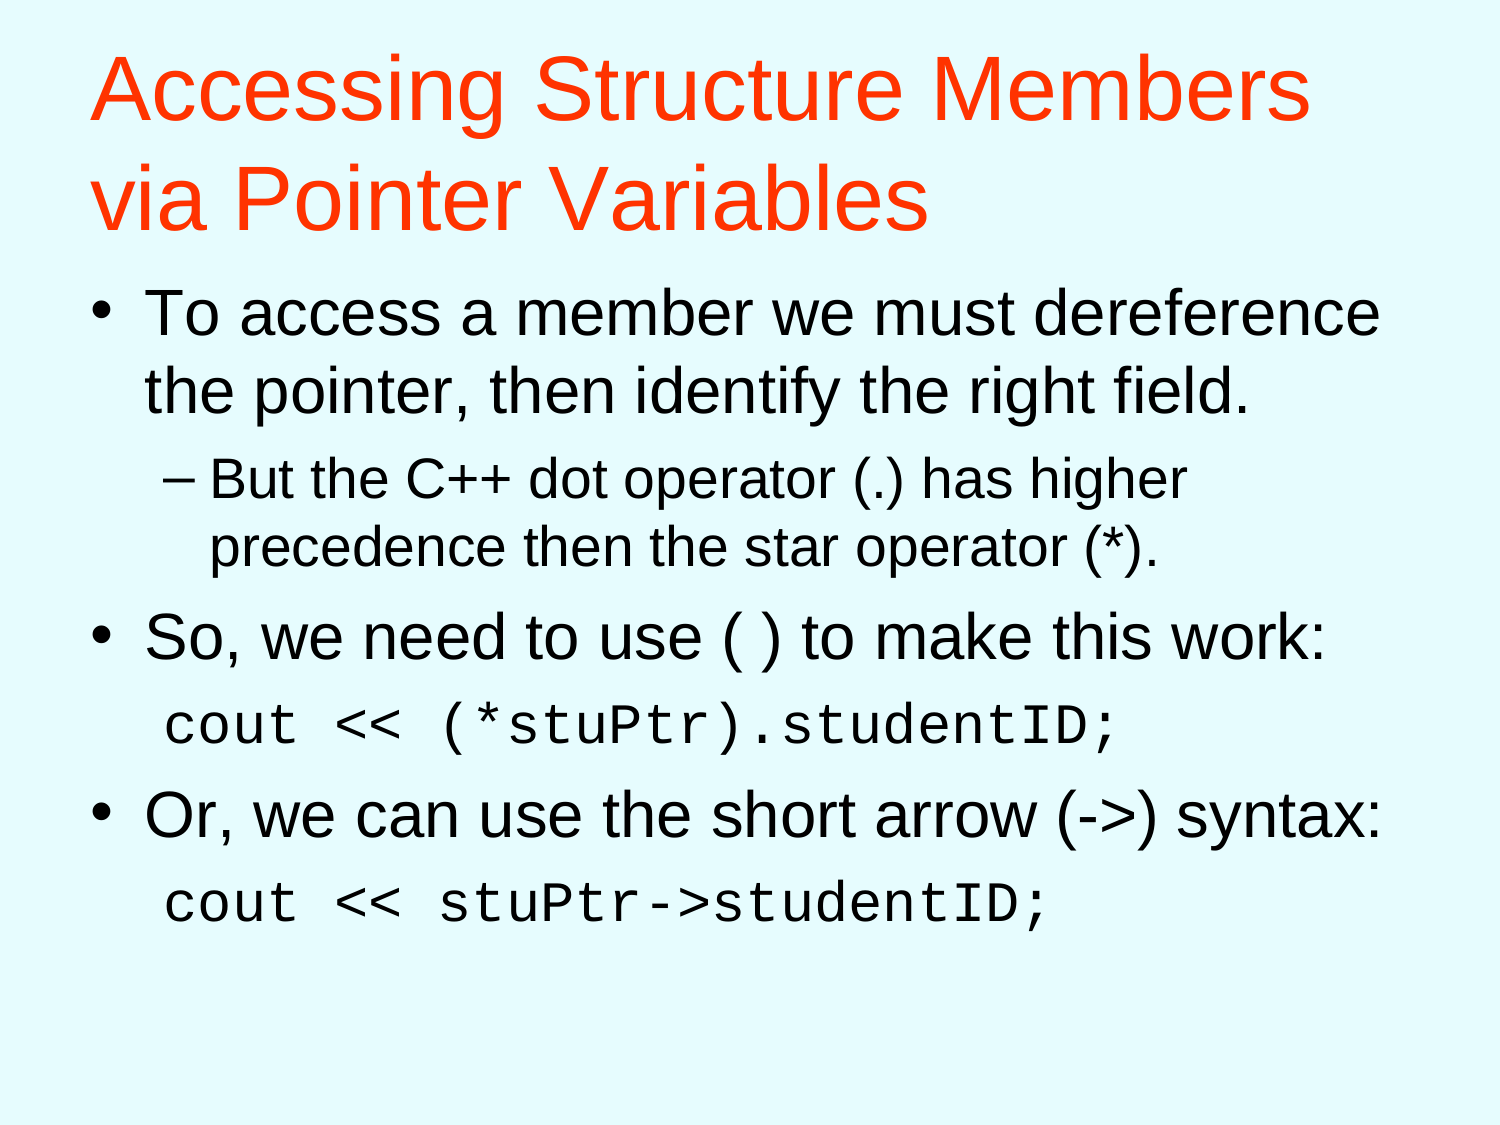

# Accessing Structure Members via Pointer Variables
To access a member we must dereference the pointer, then identify the right field.
But the C++ dot operator (.) has higher precedence then the star operator (*).
So, we need to use ( ) to make this work:
cout << (*stuPtr).studentID;
Or, we can use the short arrow (->) syntax:
cout << stuPtr->studentID;